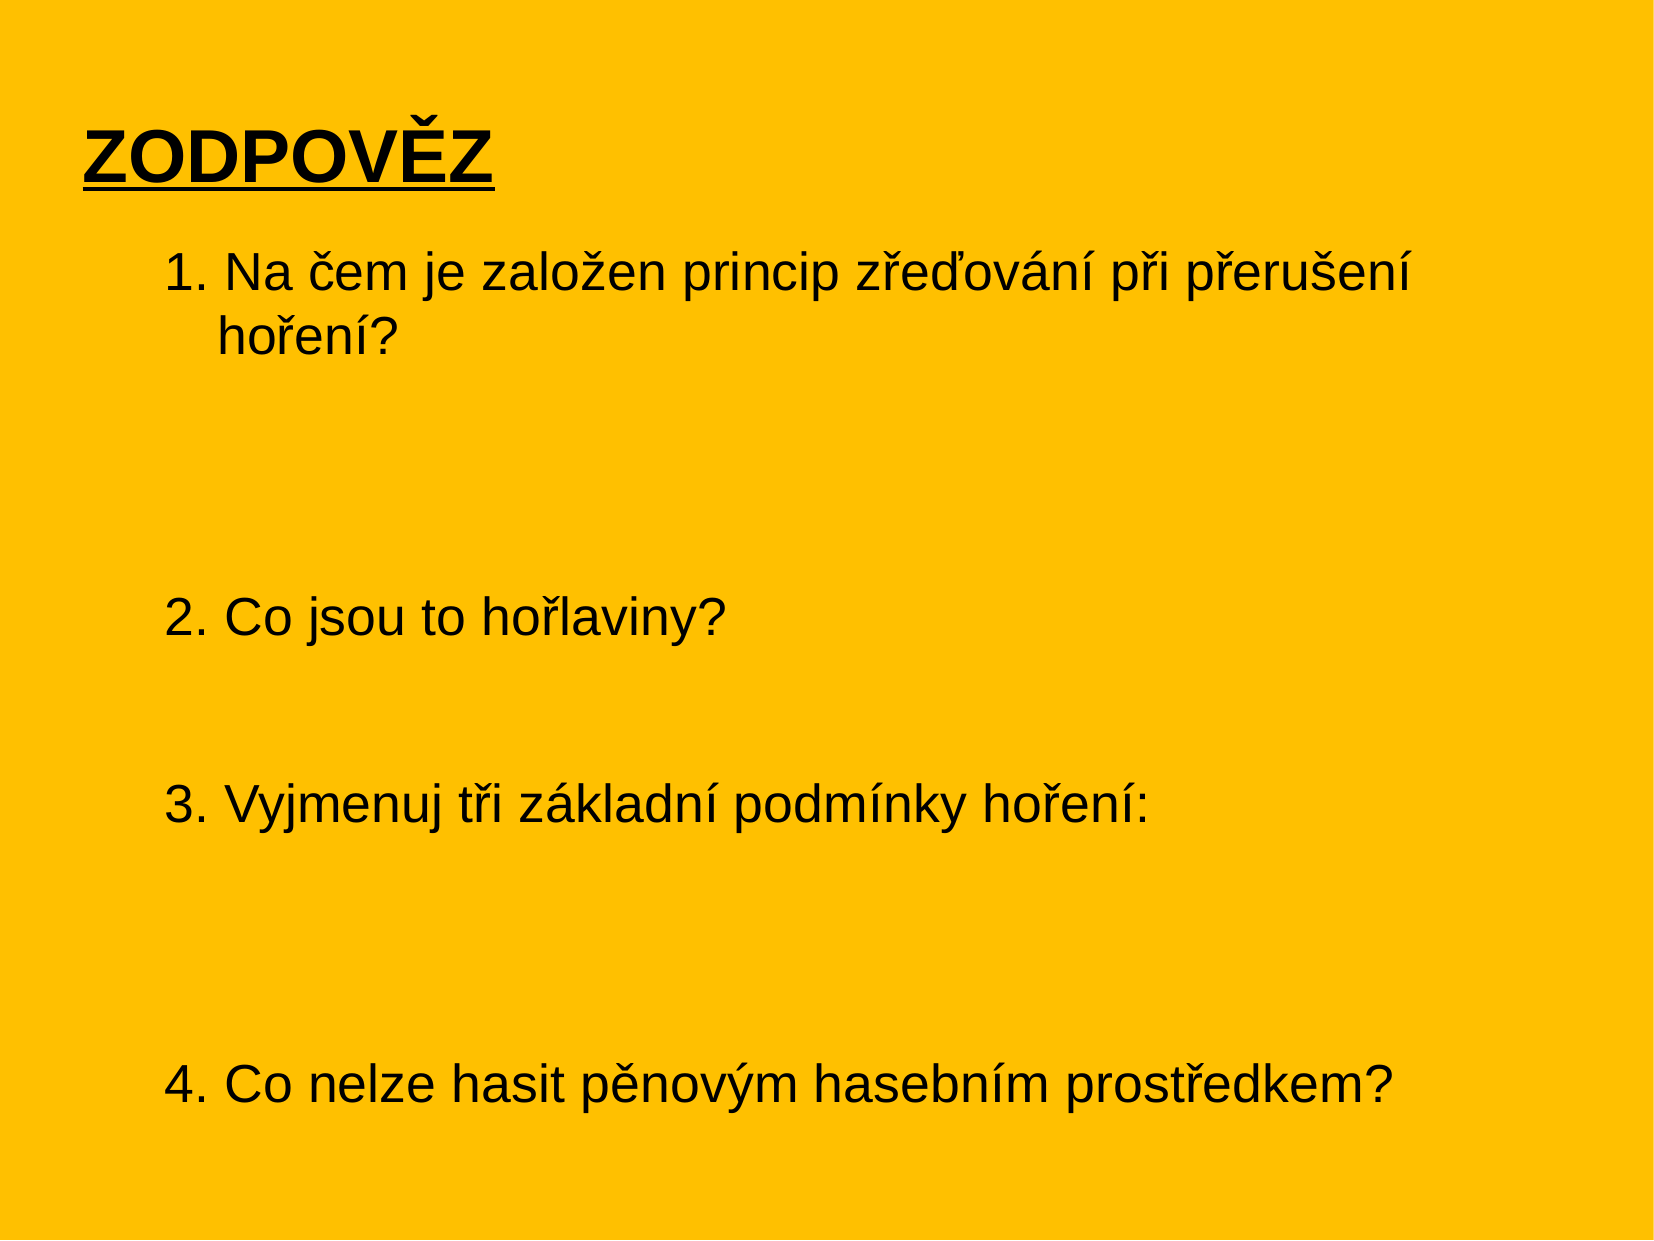

# ZODPOVĚZ
1. Na čem je založen princip zřeďování při přerušení hoření?
2. Co jsou to hořlaviny?
3. Vyjmenuj tři základní podmínky hoření:
4. Co nelze hasit pěnovým hasebním prostředkem?